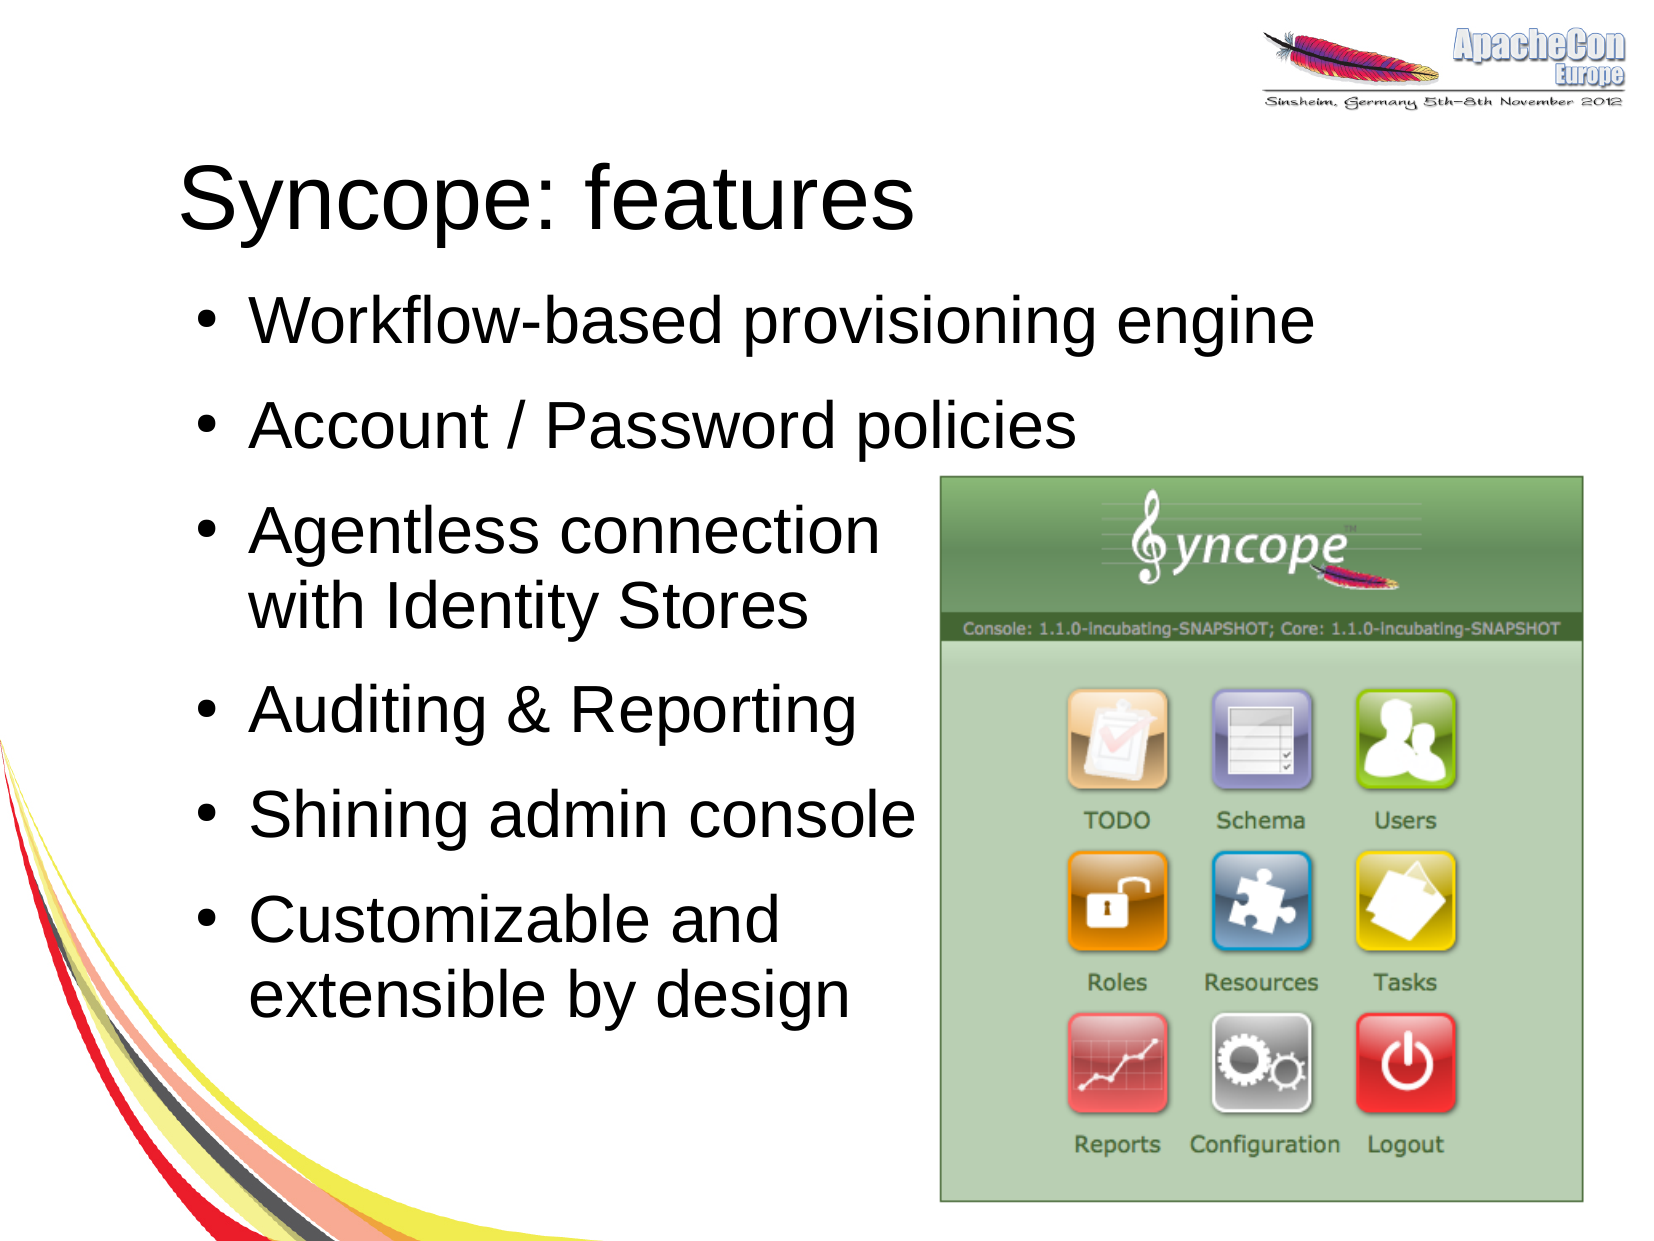

# Syncope: features
Workflow-based provisioning engine
Account / Password policies
Agentless connection
with Identity Stores
Auditing & Reporting
Shining admin console
Customizable and
extensible by design